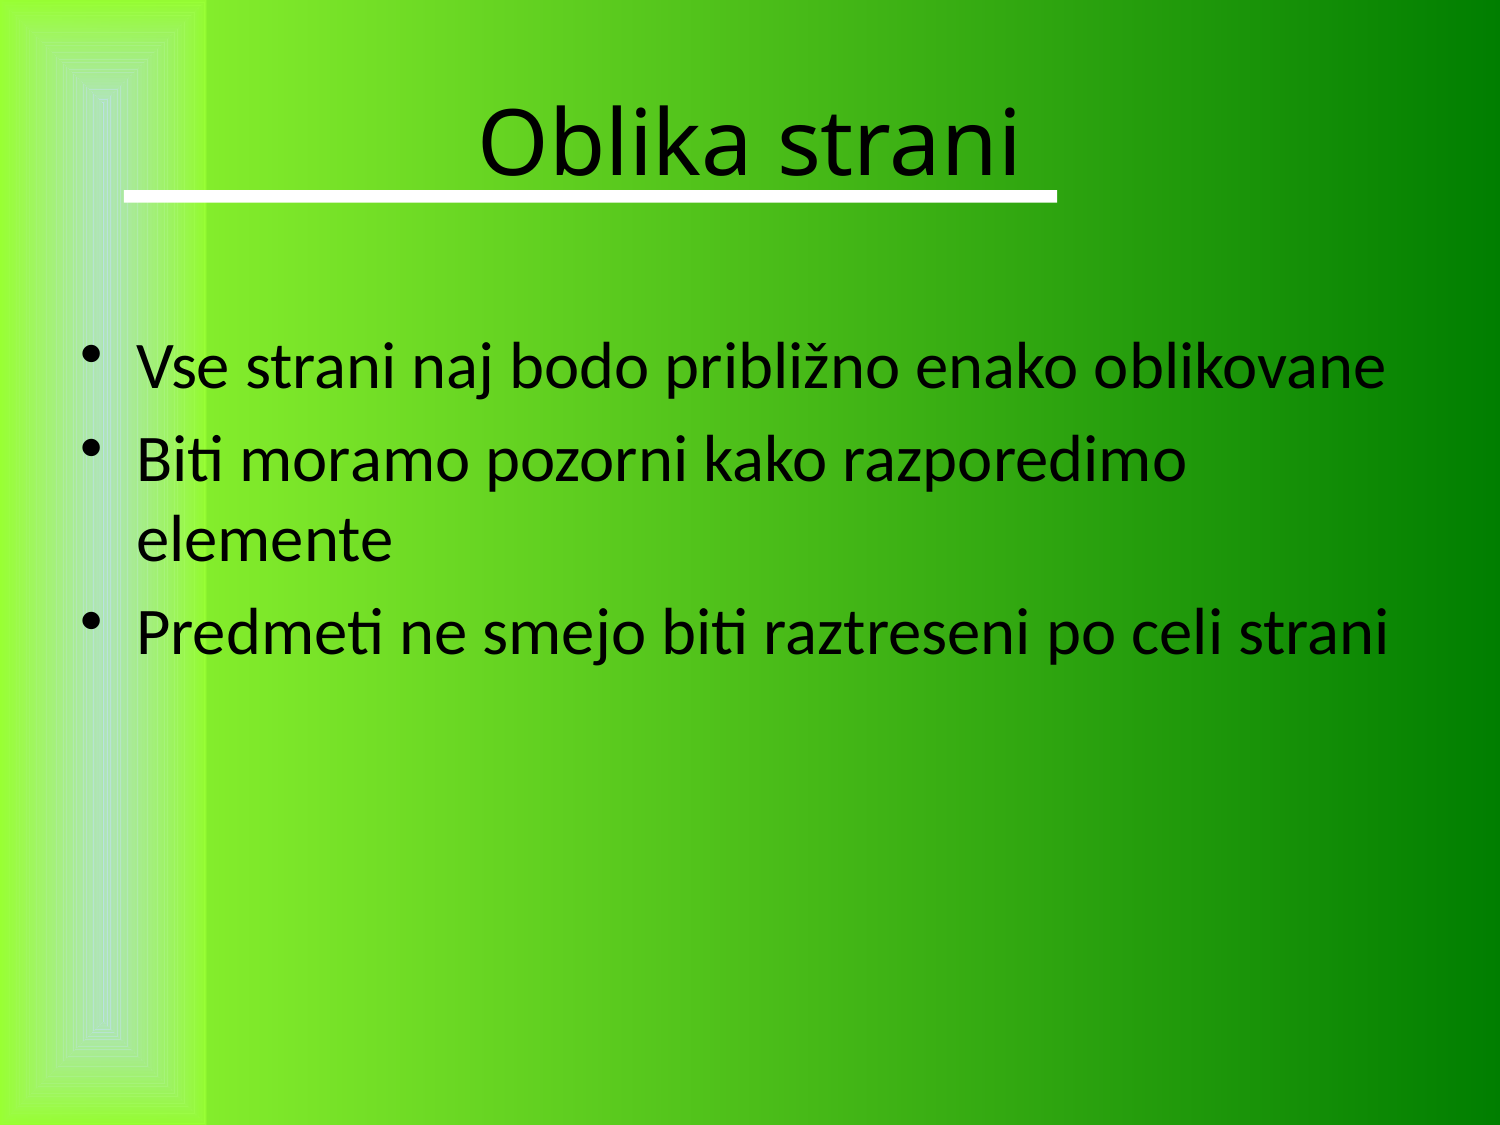

# Oblika strani
Vse strani naj bodo približno enako oblikovane
Biti moramo pozorni kako razporedimo elemente
Predmeti ne smejo biti raztreseni po celi strani